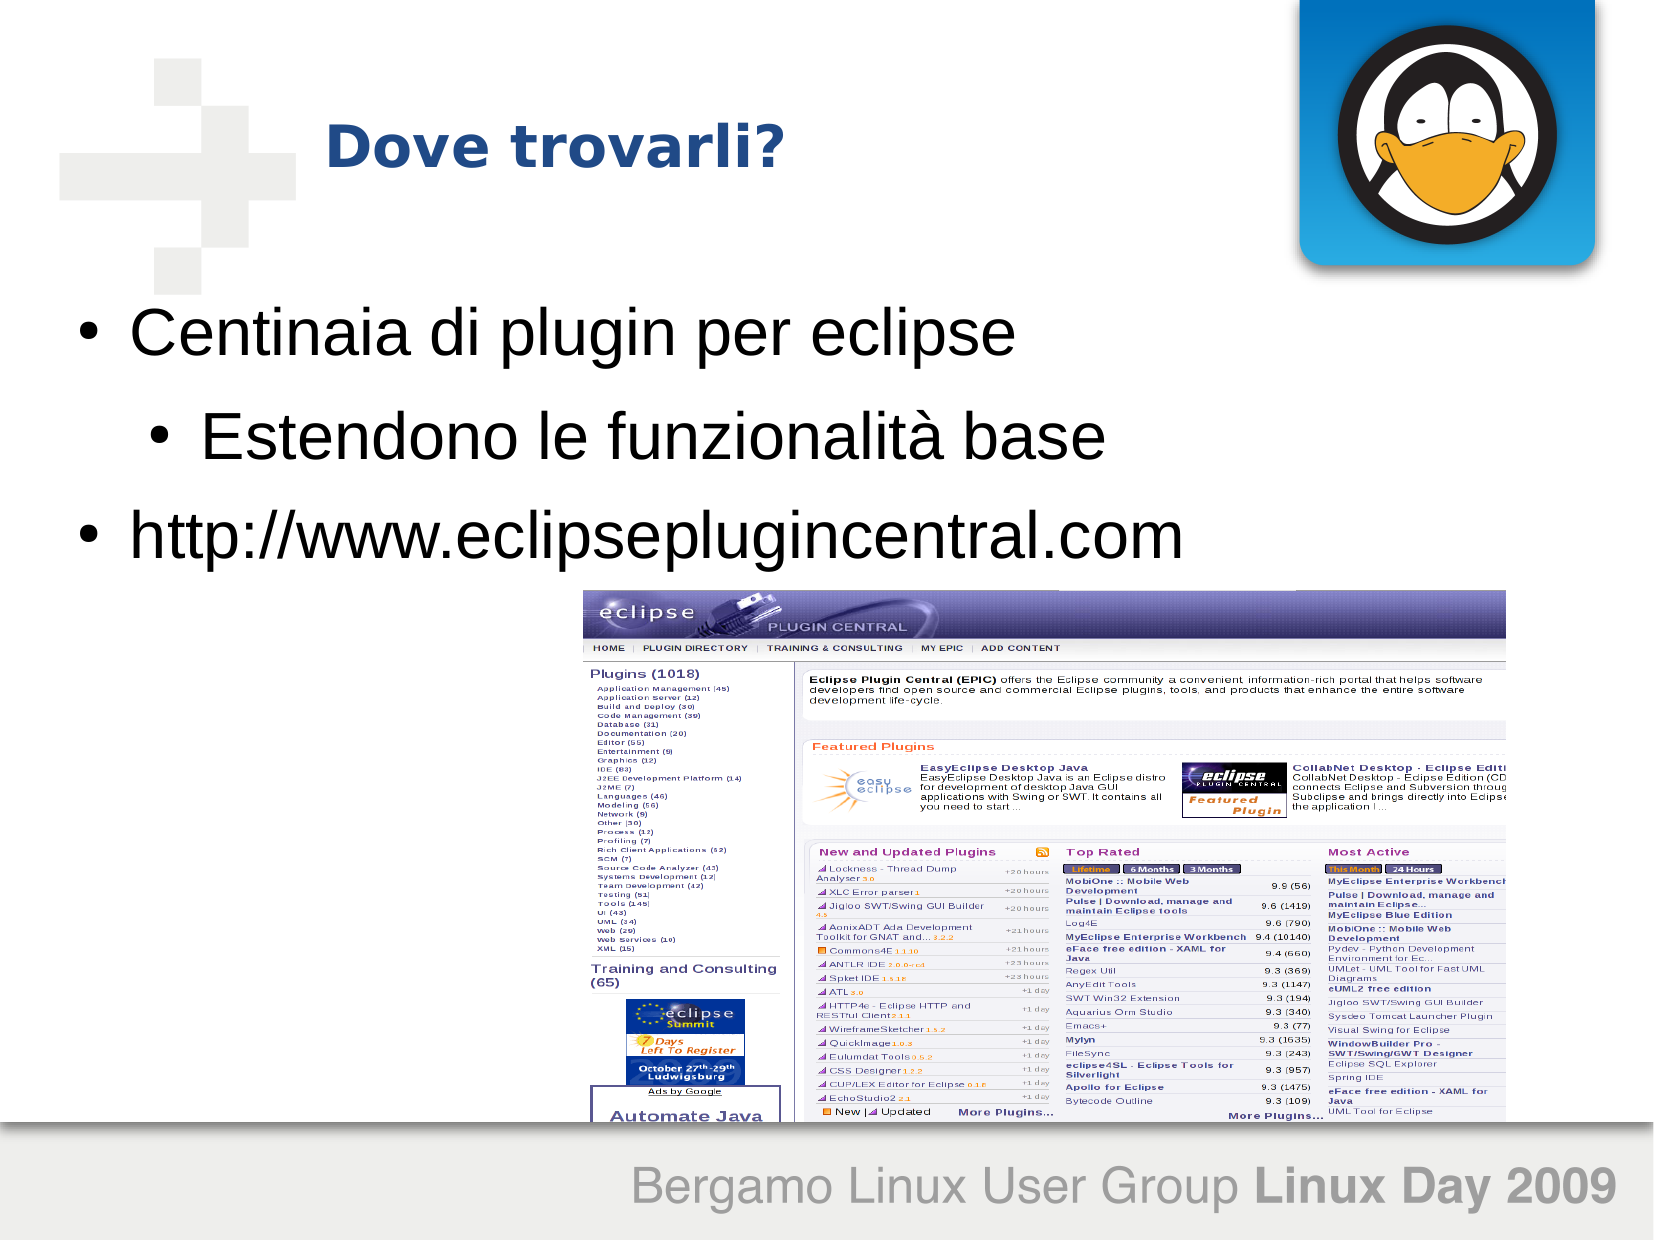

# Dove trovarli?
Centinaia di plugin per eclipse
Estendono le funzionalità base
http://www.eclipseplugincentral.com